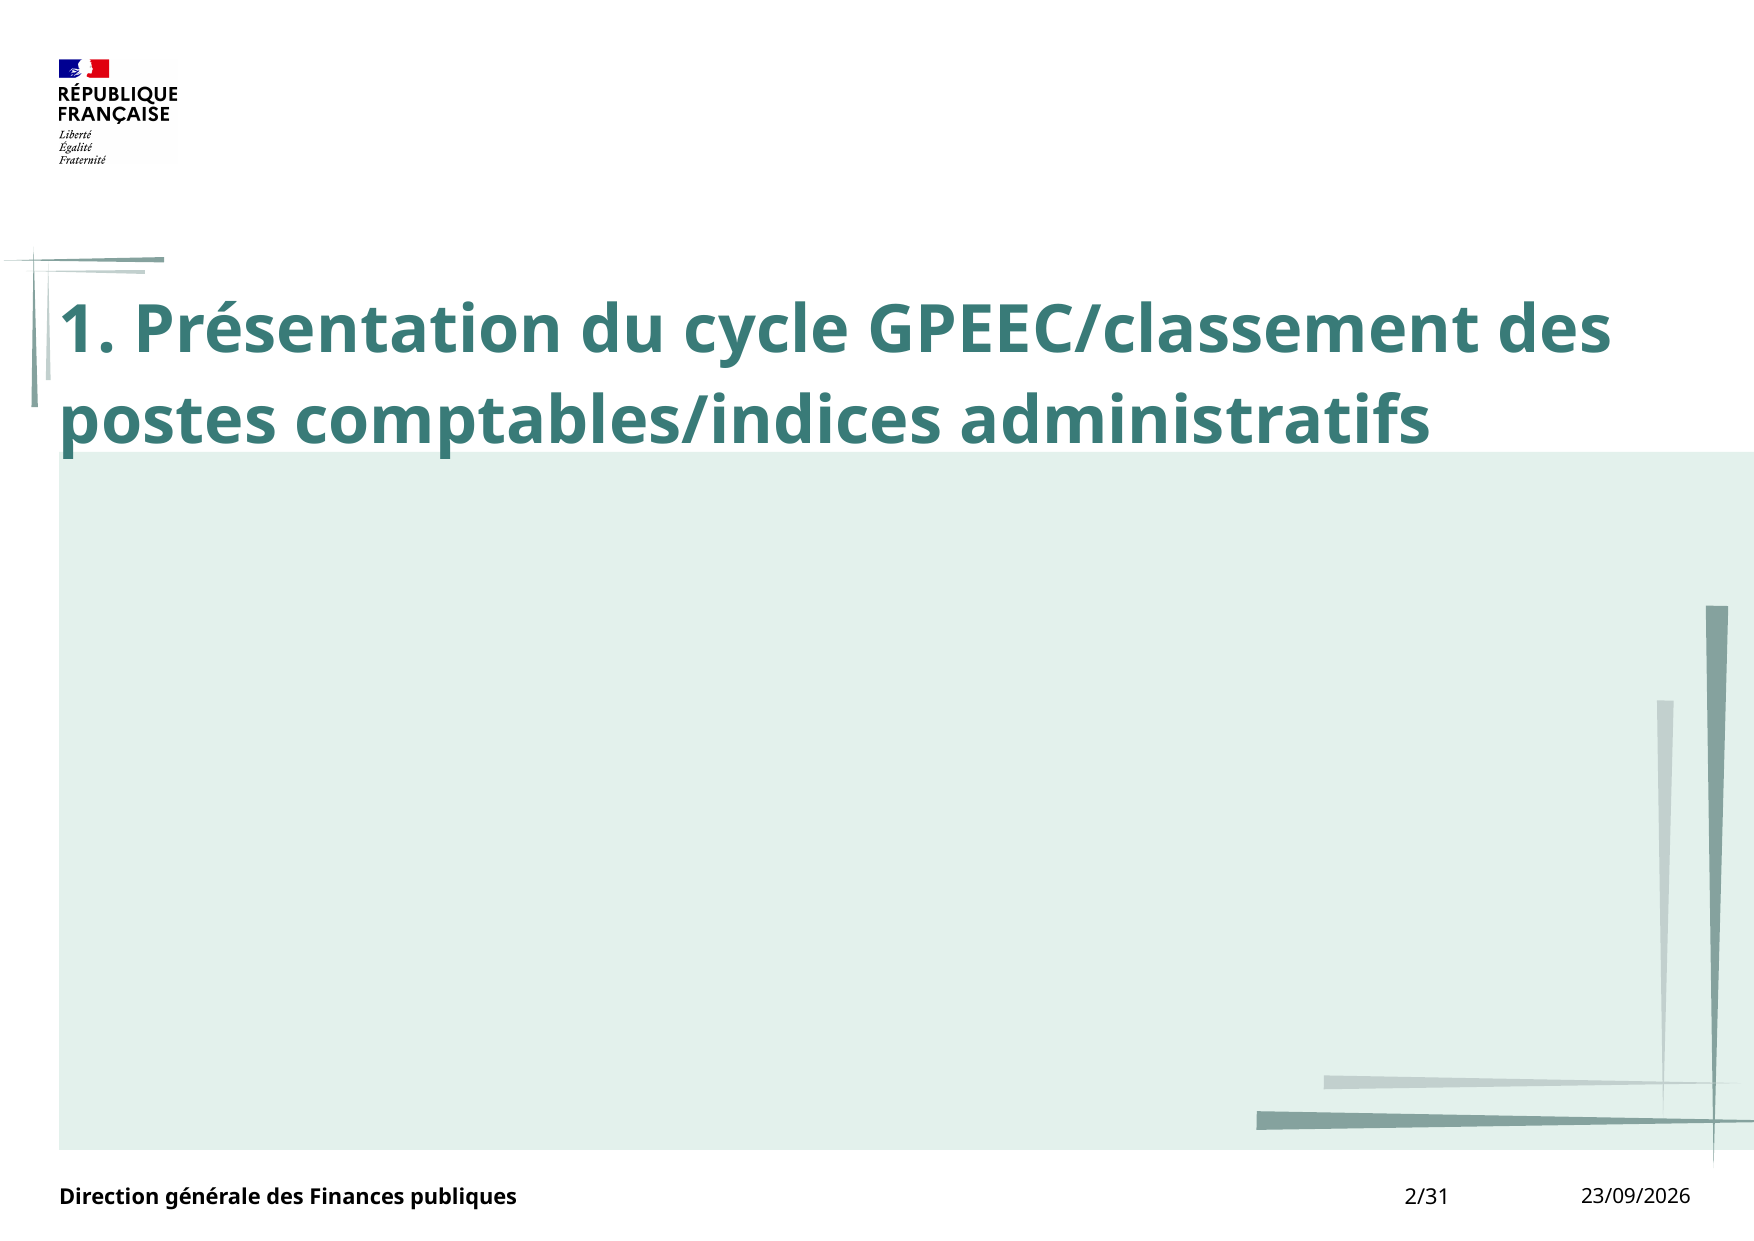

1. Présentation du cycle GPEEC/classement des postes comptables/indices administratifs